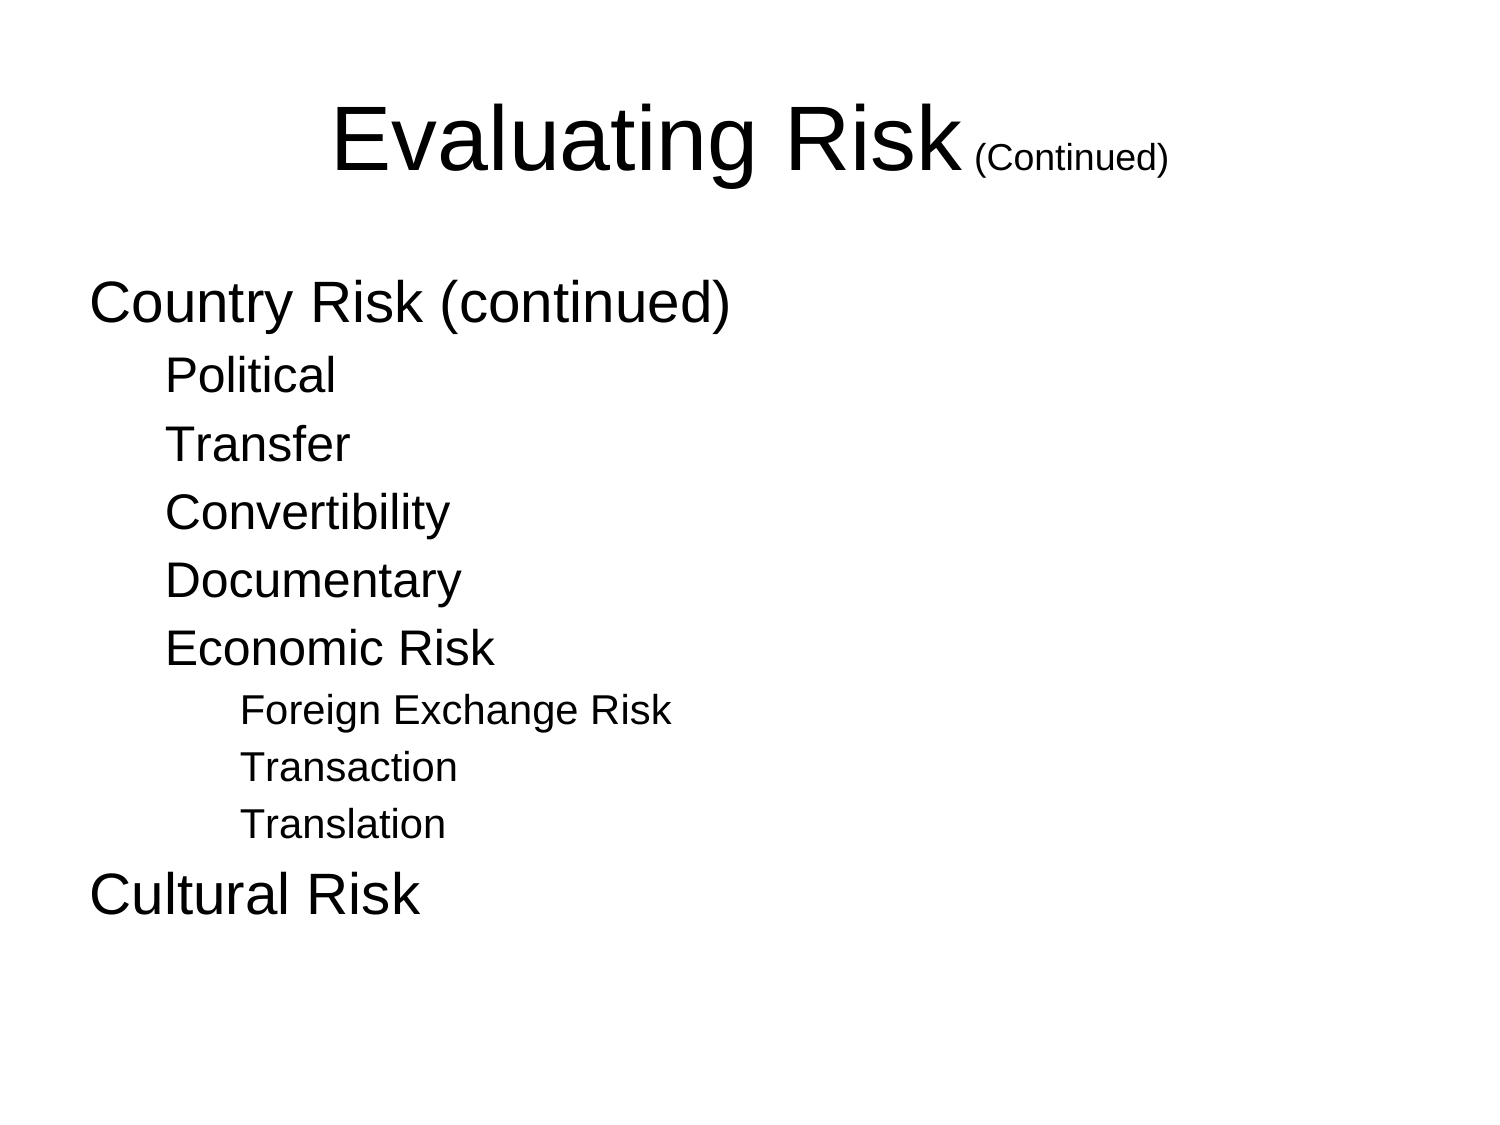

# Evaluating Risk (Continued)
Country Risk (continued)
Political
Transfer
Convertibility
Documentary
Economic Risk
Foreign Exchange Risk
Transaction
Translation
Cultural Risk